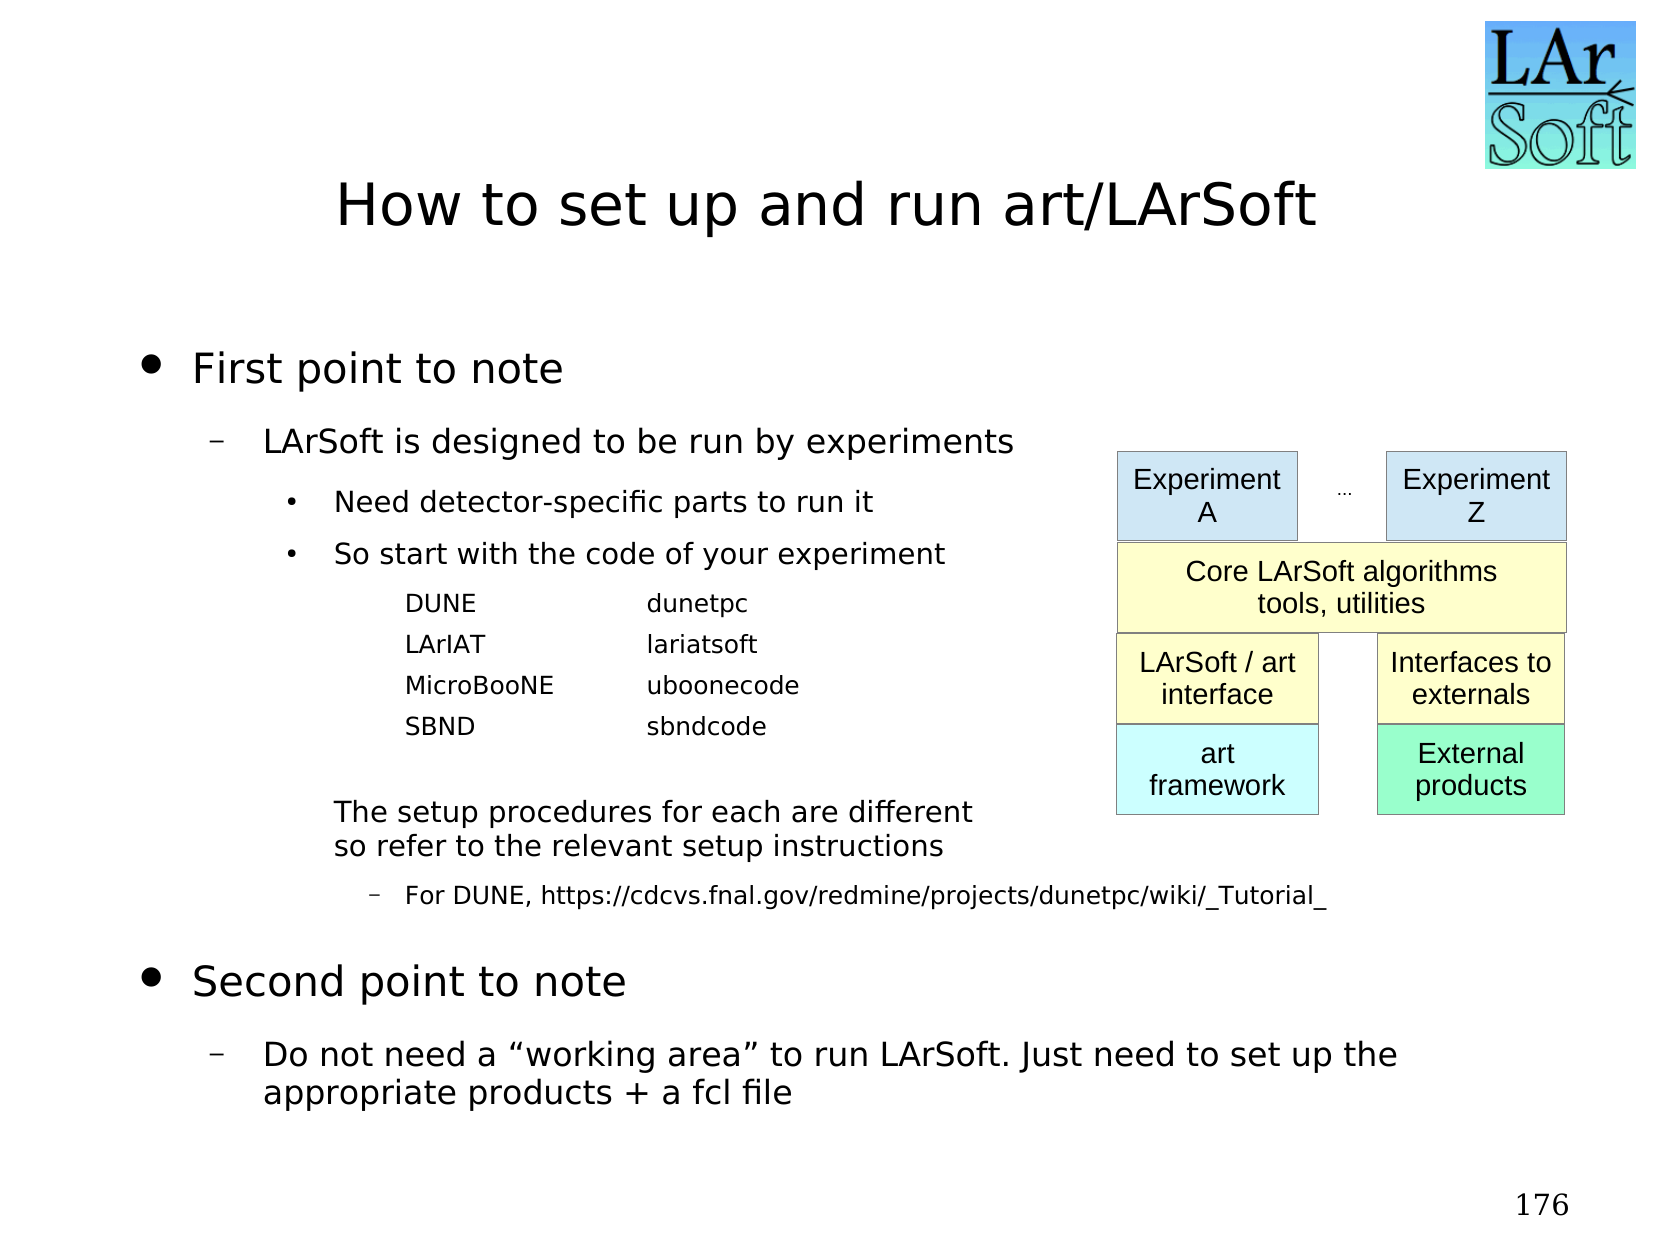

# How to set up and run art/LArSoft
First point to note
LArSoft is designed to be run by experiments
Need detector-specific parts to run it
So start with the code of your experiment
DUNE			dunetpc
LArIAT			lariatsoft
MicroBooNE		uboonecode
SBND			sbndcode
The setup procedures for each are different							 so refer to the relevant setup instructions
For DUNE, https://cdcvs.fnal.gov/redmine/projects/dunetpc/wiki/_Tutorial_
Second point to note
Do not need a “working area” to run LArSoft. Just need to set up the appropriate products + a fcl file
Experiment
A
Experiment
Z
...
Core LArSoft algorithms
tools, utilities
LArSoft / art
interface
Interfaces to
externals
art
framework
External
products
176